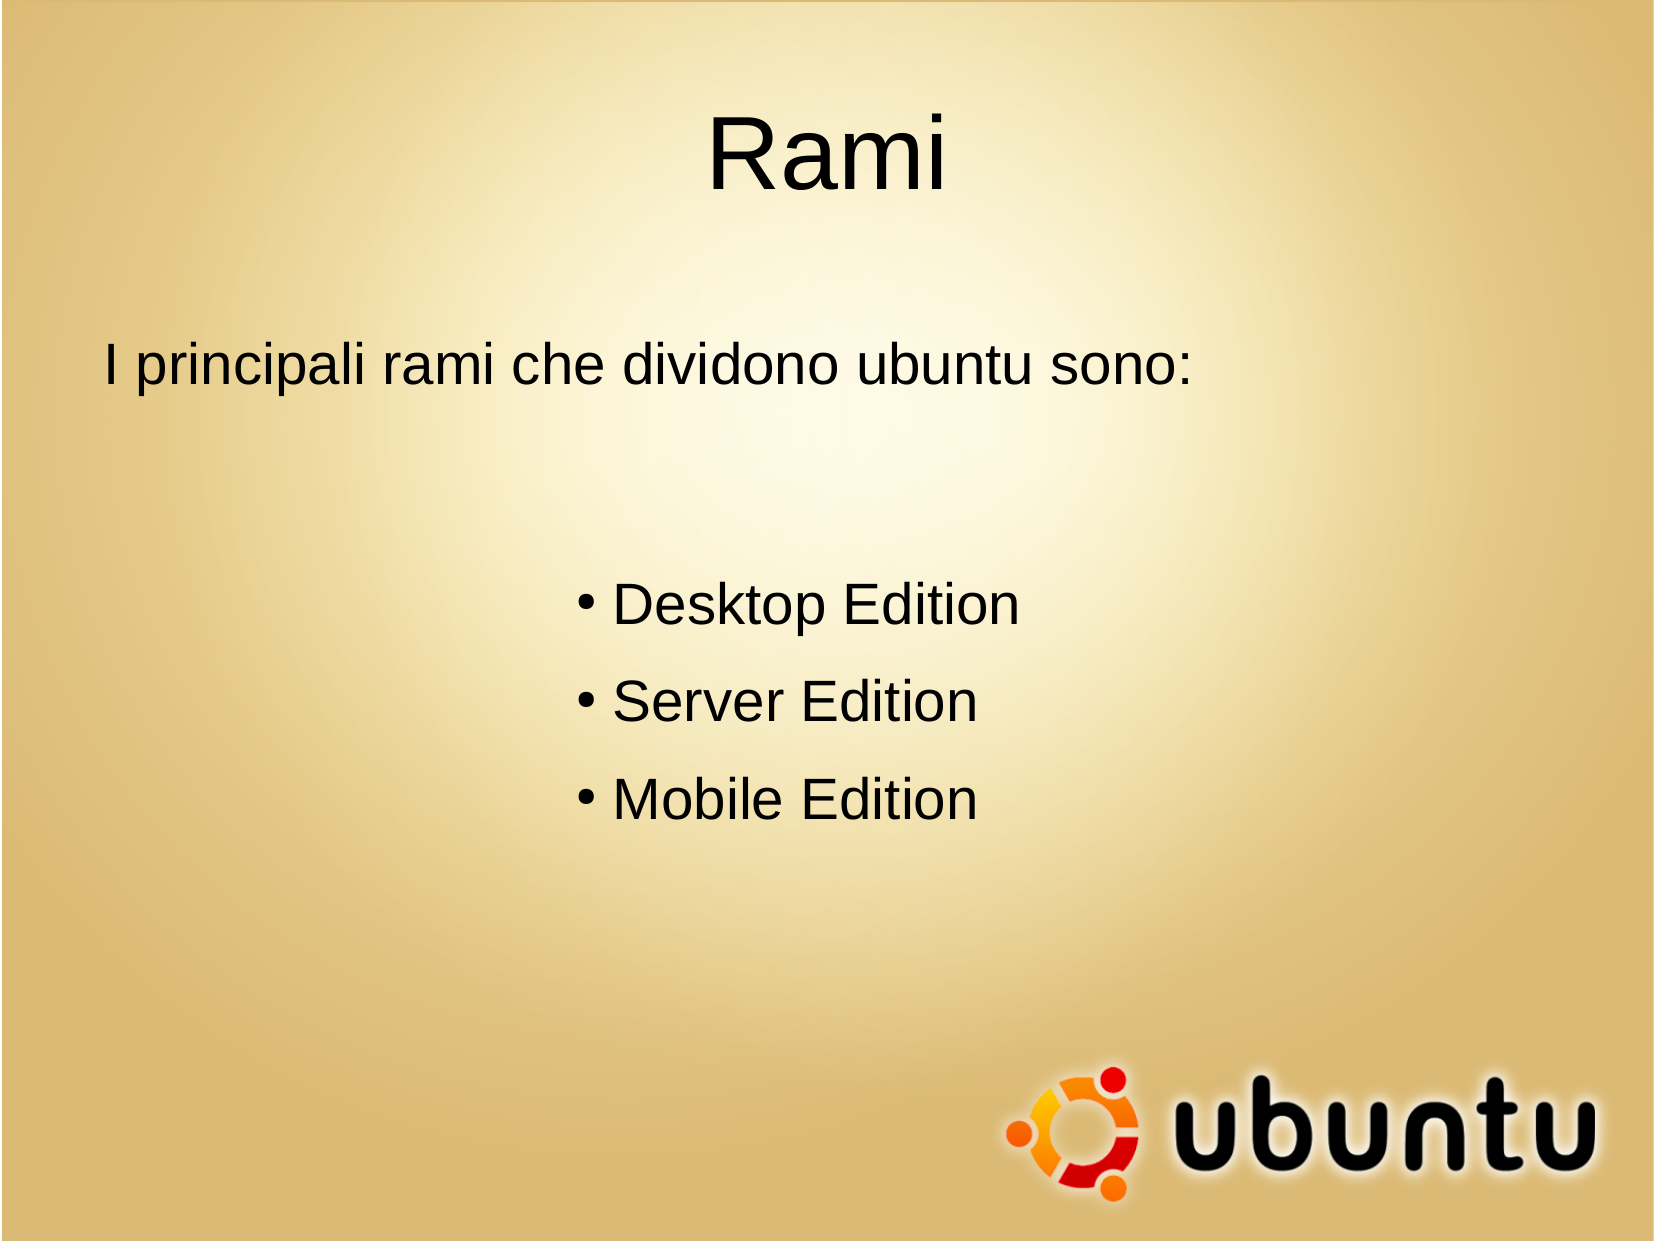

# Rami
I principali rami che dividono ubuntu sono:
 Desktop Edition
 Server Edition
 Mobile Edition